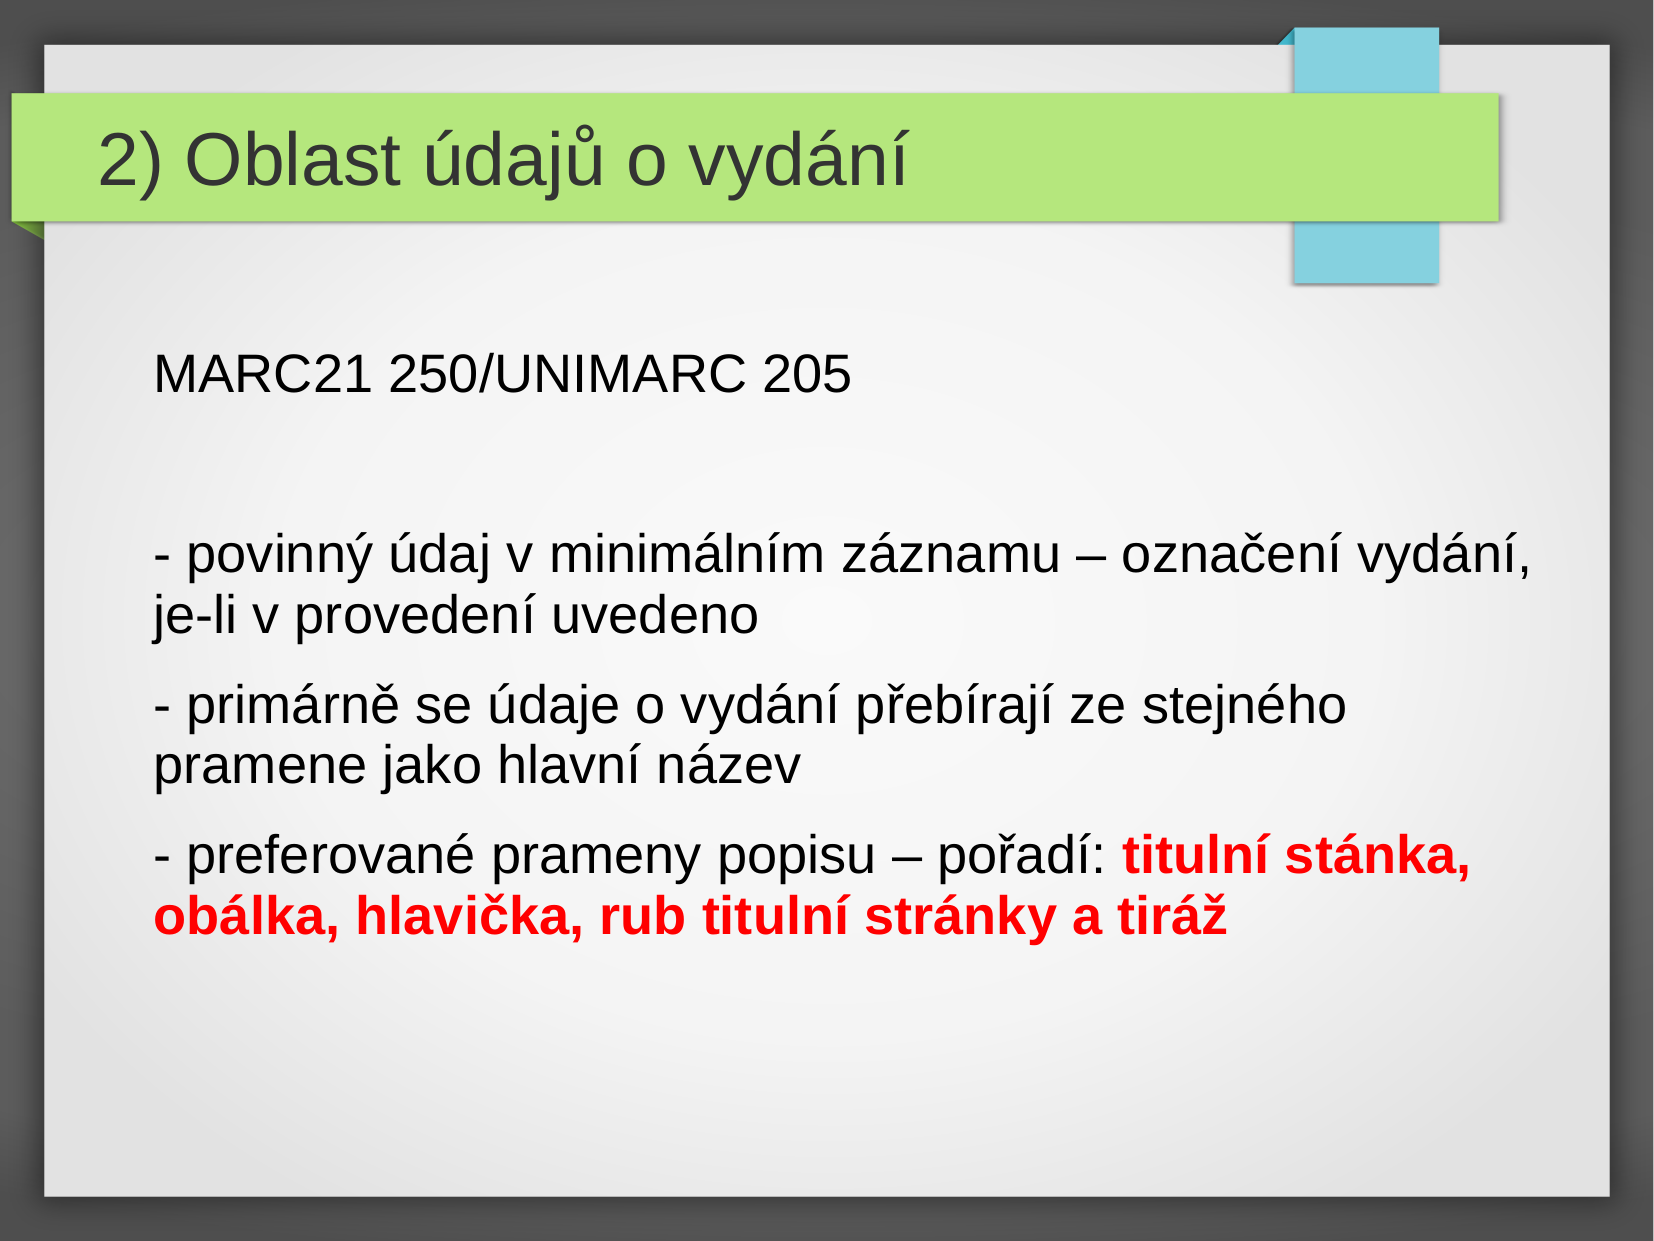

# 2) Oblast údajů o vydání
MARC21 250/UNIMARC 205
- povinný údaj v minimálním záznamu – označení vydání, je-li v provedení uvedeno
- primárně se údaje o vydání přebírají ze stejného pramene jako hlavní název
- preferované prameny popisu – pořadí: titulní stánka, obálka, hlavička, rub titulní stránky a tiráž